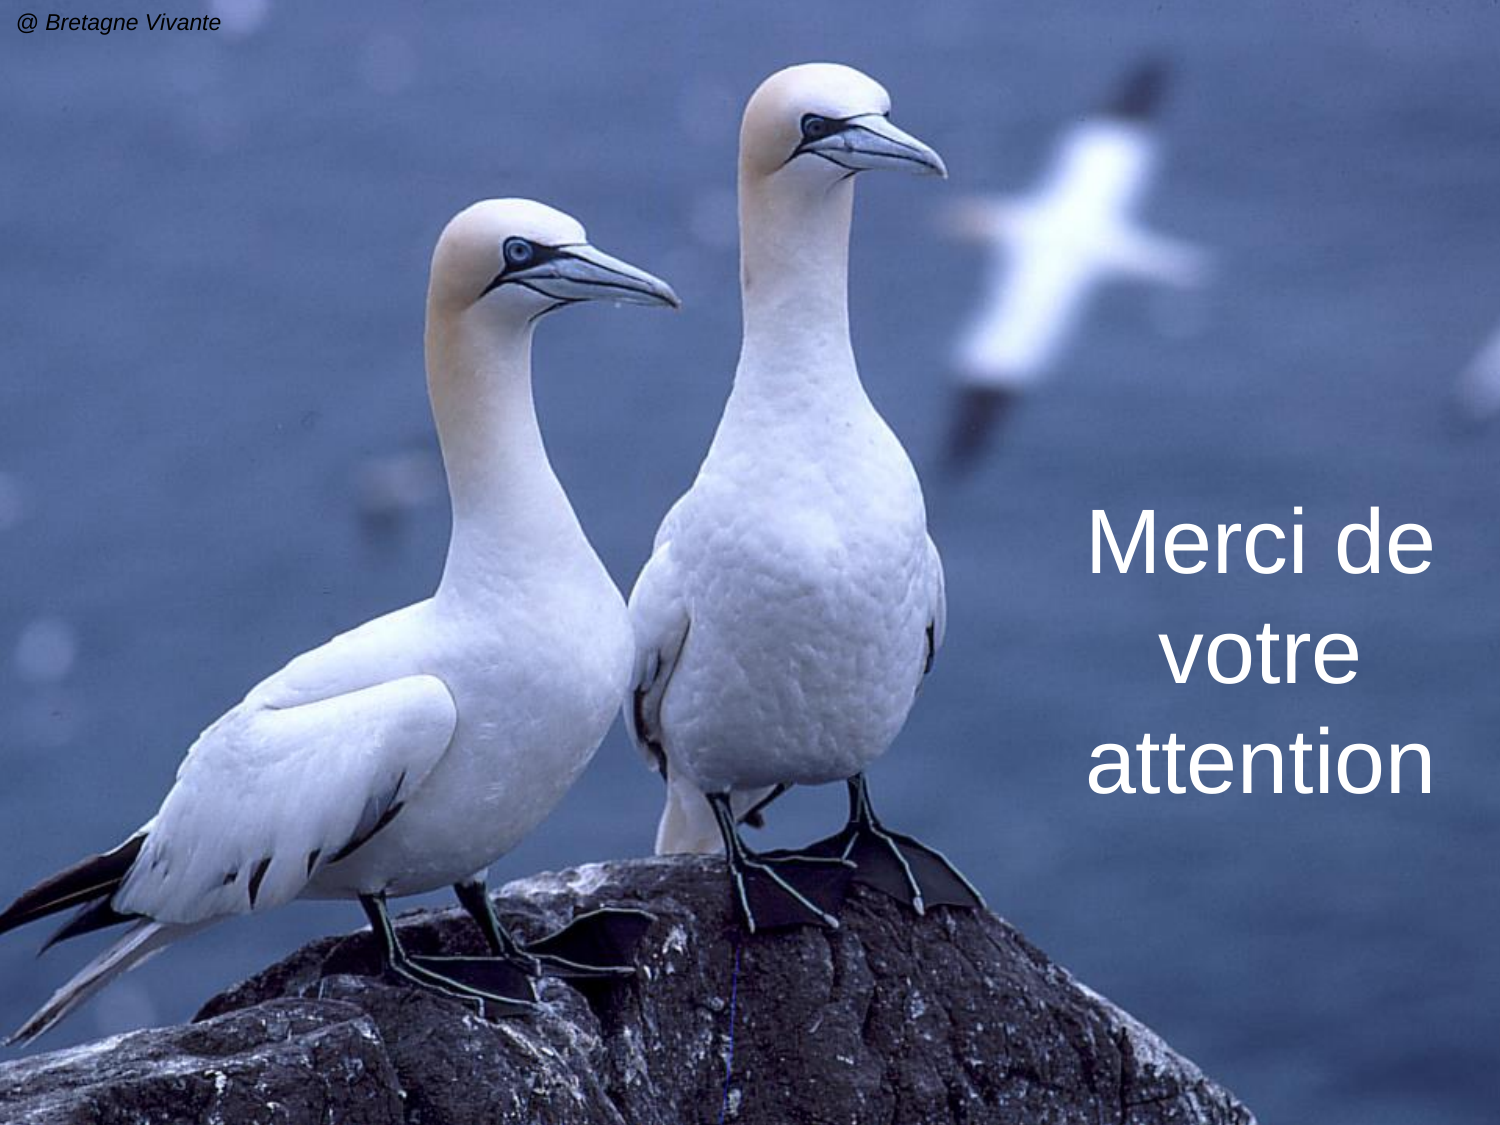

@ Bretagne Vivante
| Merci de votre attention |
| --- |
Merci de votre attention
@Gremillet